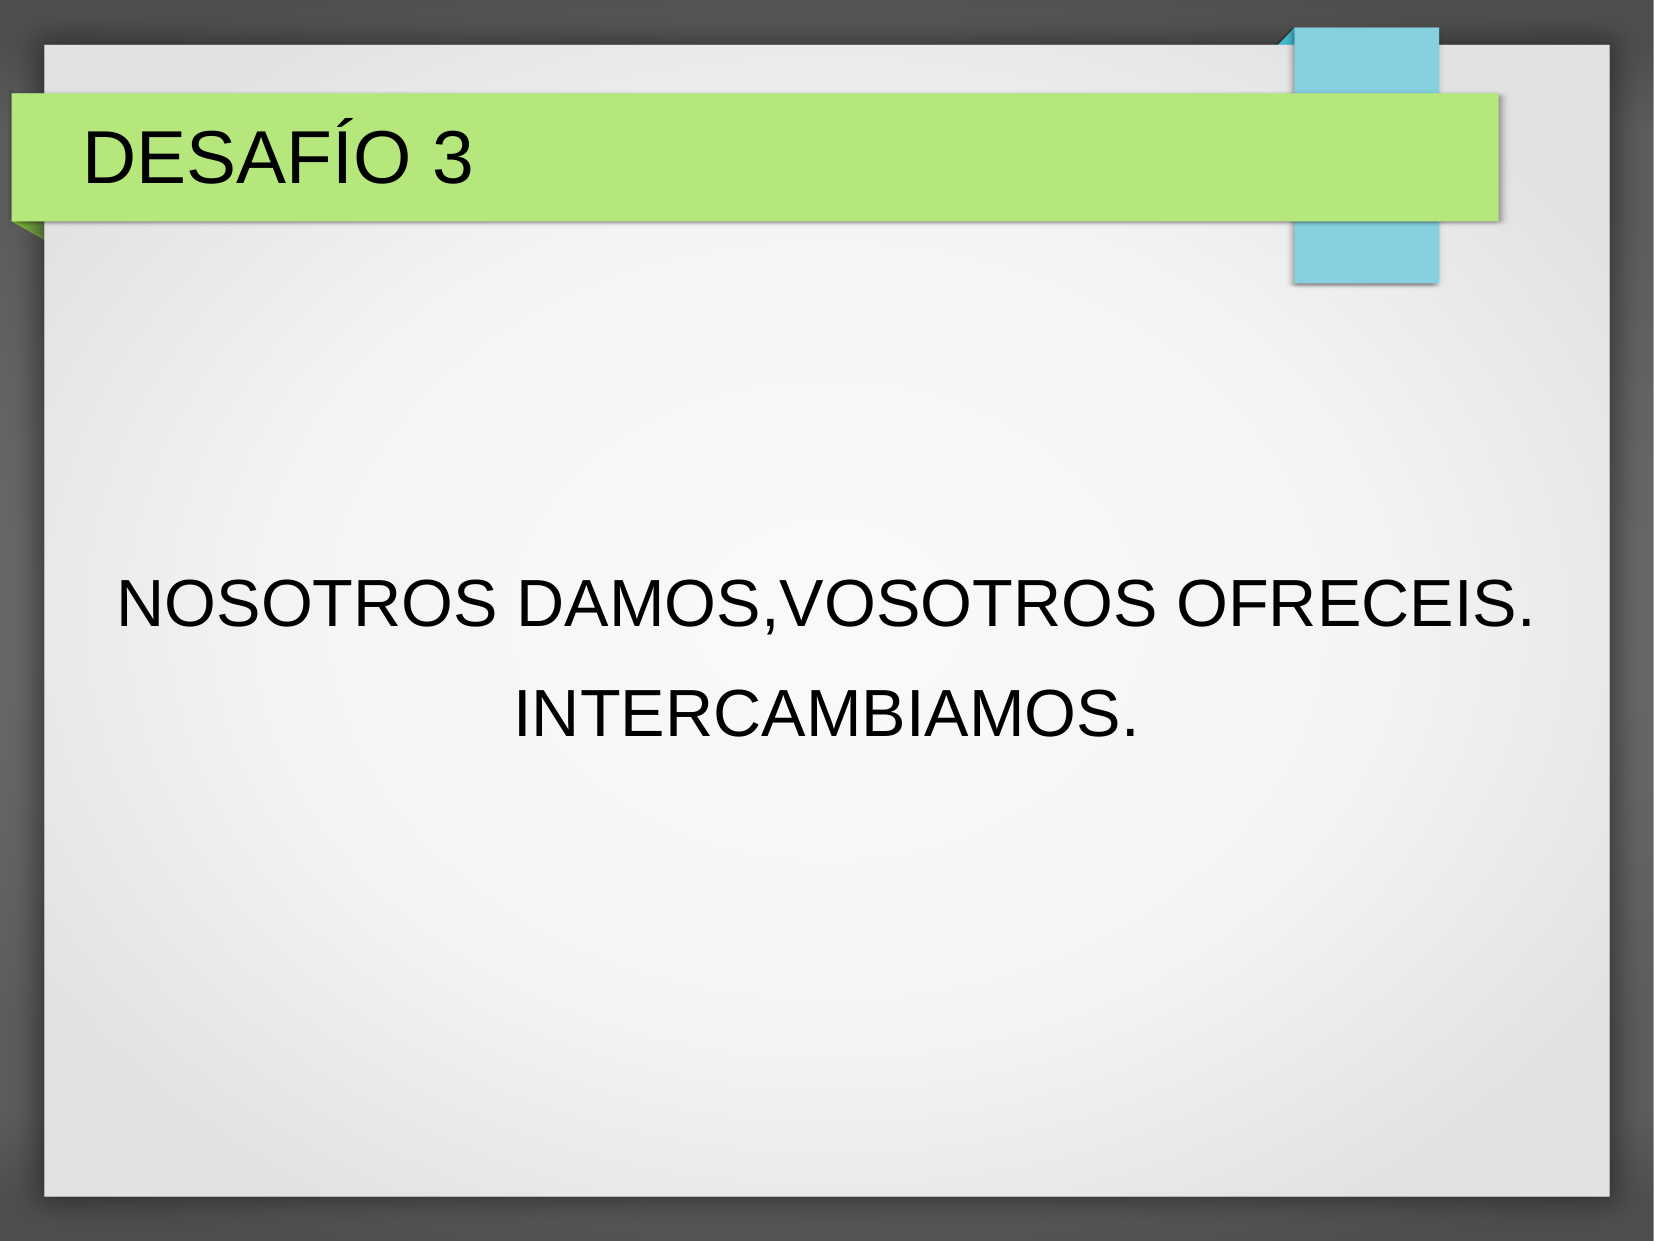

# DESAFÍO 3
NOSOTROS DAMOS,VOSOTROS OFRECEIS.
INTERCAMBIAMOS.